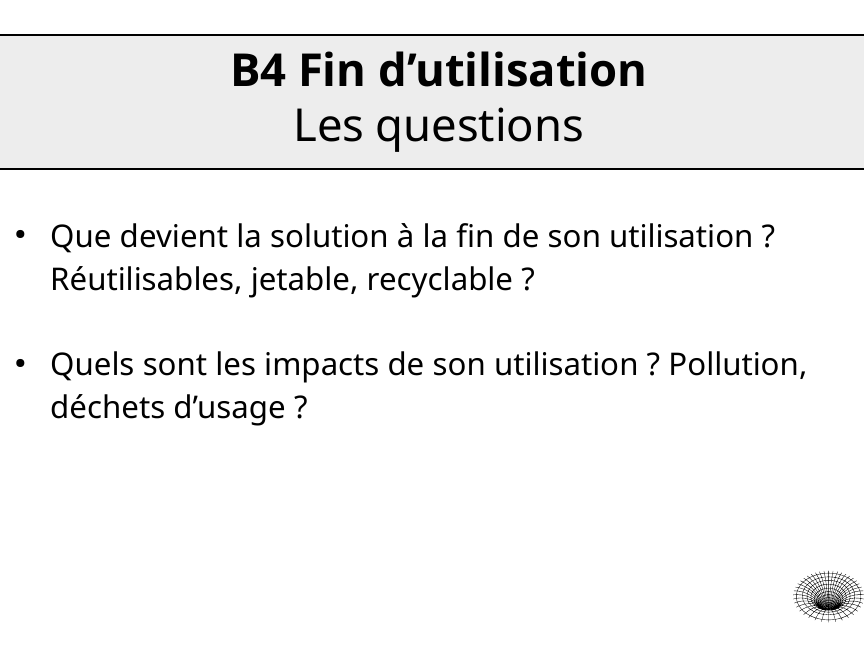

# B4 Fin d’utilisation Les questions
Que devient la solution à la fin de son utilisation ? Réutilisables, jetable, recyclable ?
Quels sont les impacts de son utilisation ? Pollution, déchets d’usage ?